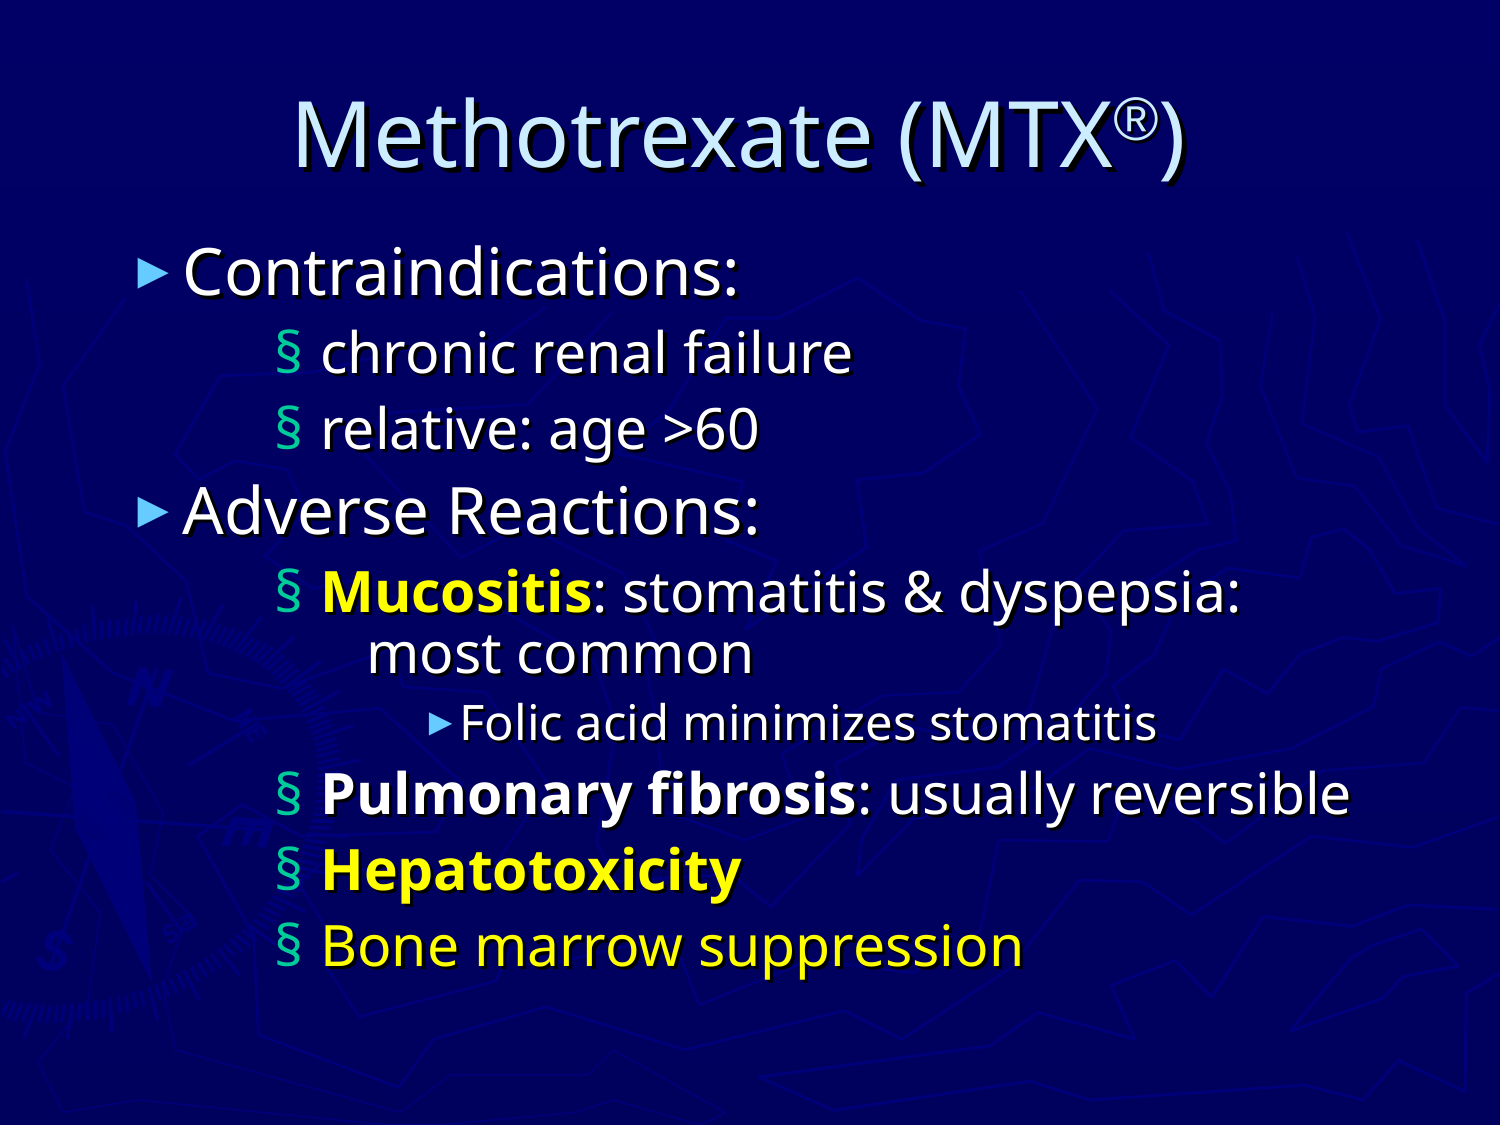

# Methotrexate (MTX®)
Contraindications:
chronic renal failure
relative: age >60
Adverse Reactions:
Mucositis: stomatitis & dyspepsia: most common
Folic acid minimizes stomatitis
Pulmonary fibrosis: usually reversible
Hepatotoxicity
Bone marrow suppression